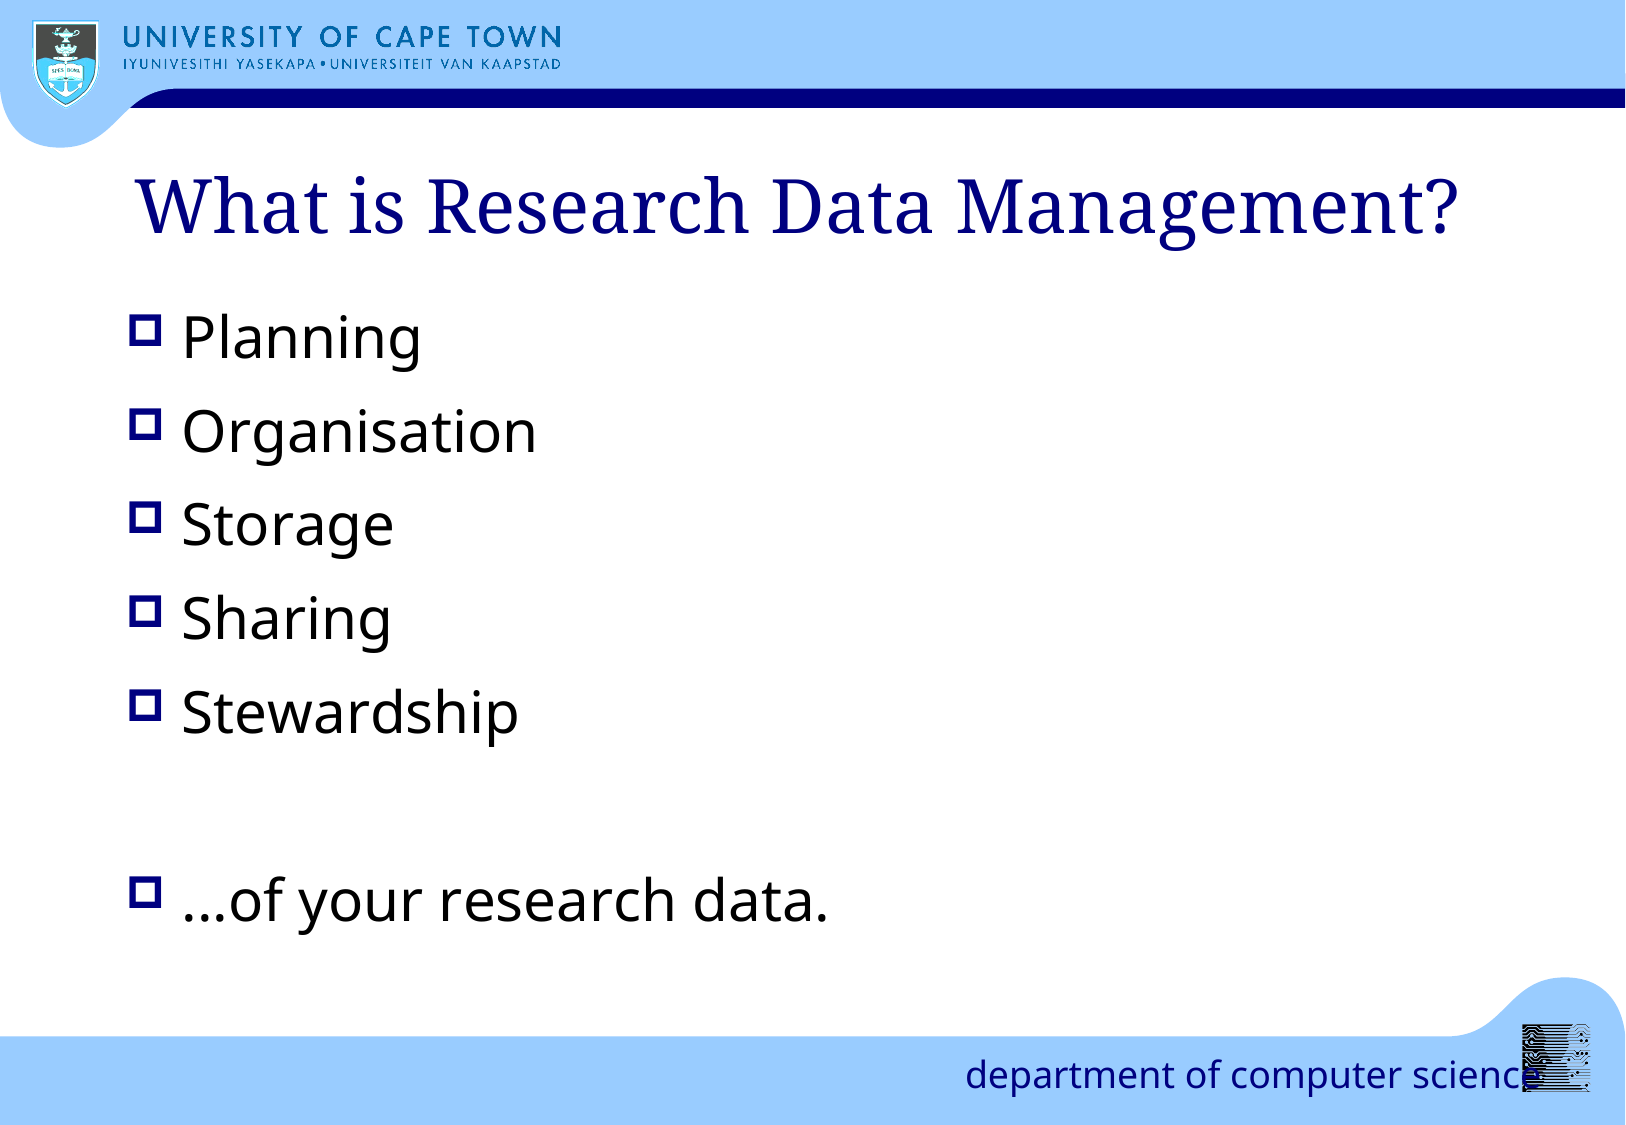

# What is Research Data Management?
Planning
Organisation
Storage
Sharing
Stewardship
...of your research data.